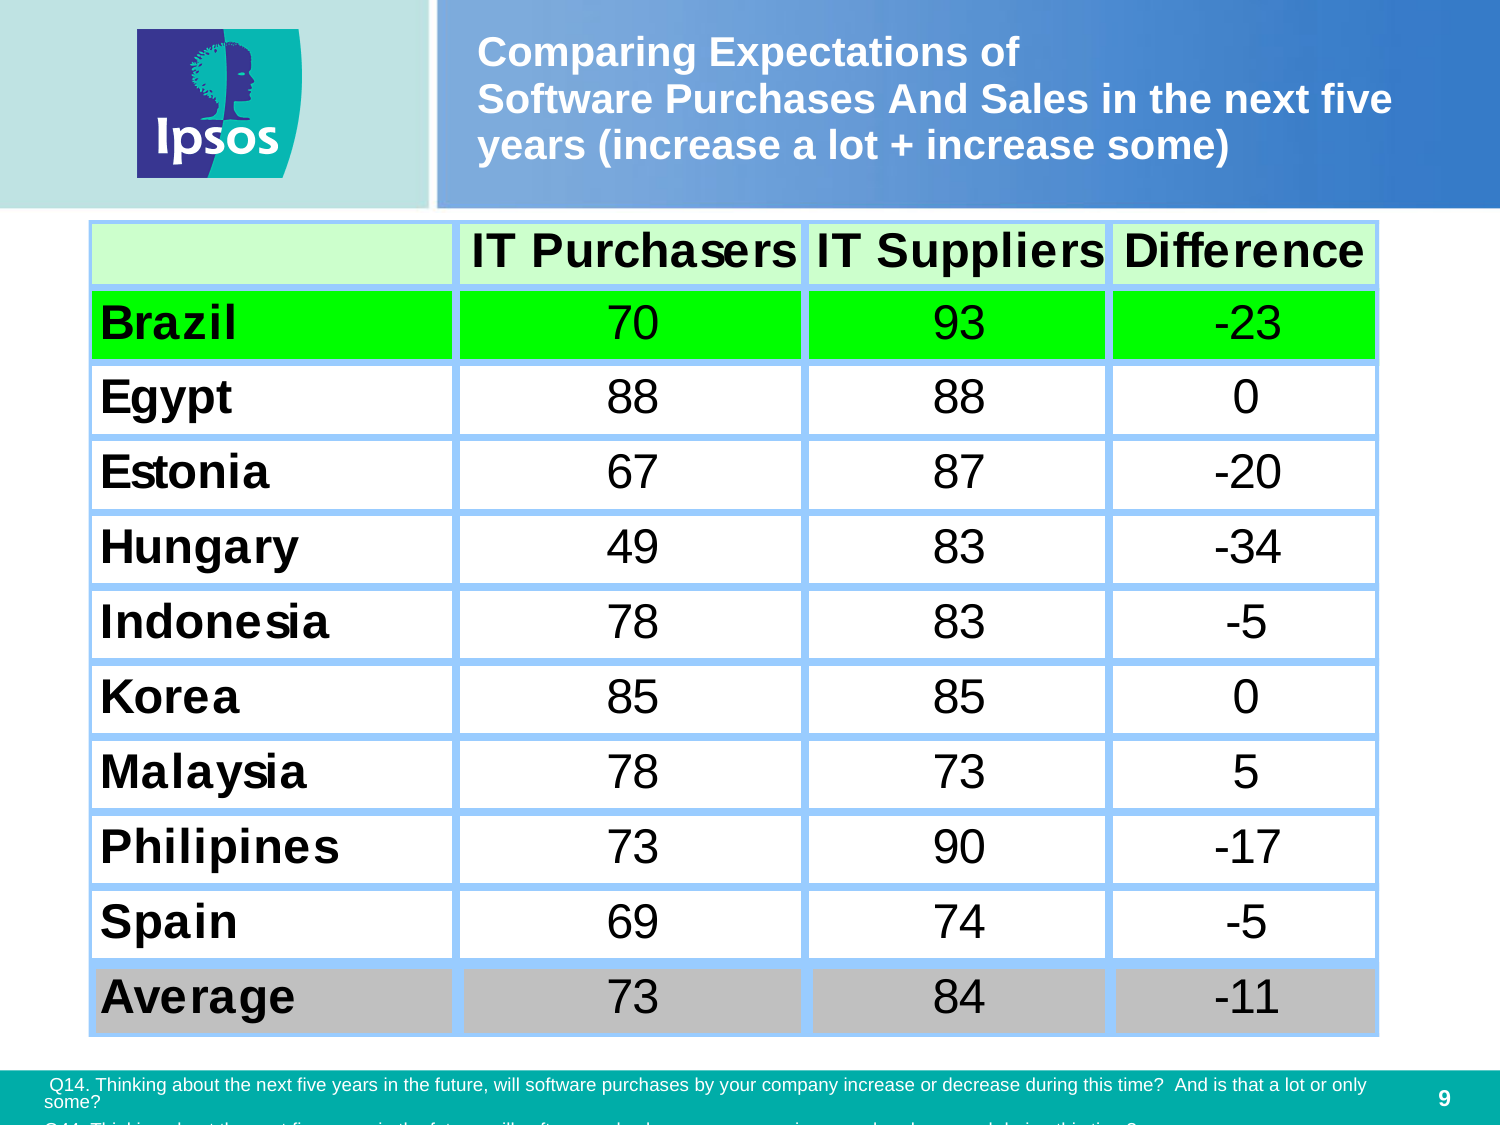

# Comparing Expectations of Software Purchases And Sales in the next five years (increase a lot + increase some)
 Q14. Thinking about the next five years in the future, will software purchases by your company increase or decrease during this time? And is that a lot or only some?
Q44. Thinking about the next five years in the future, will software sales by your company increased or decreased during this time?